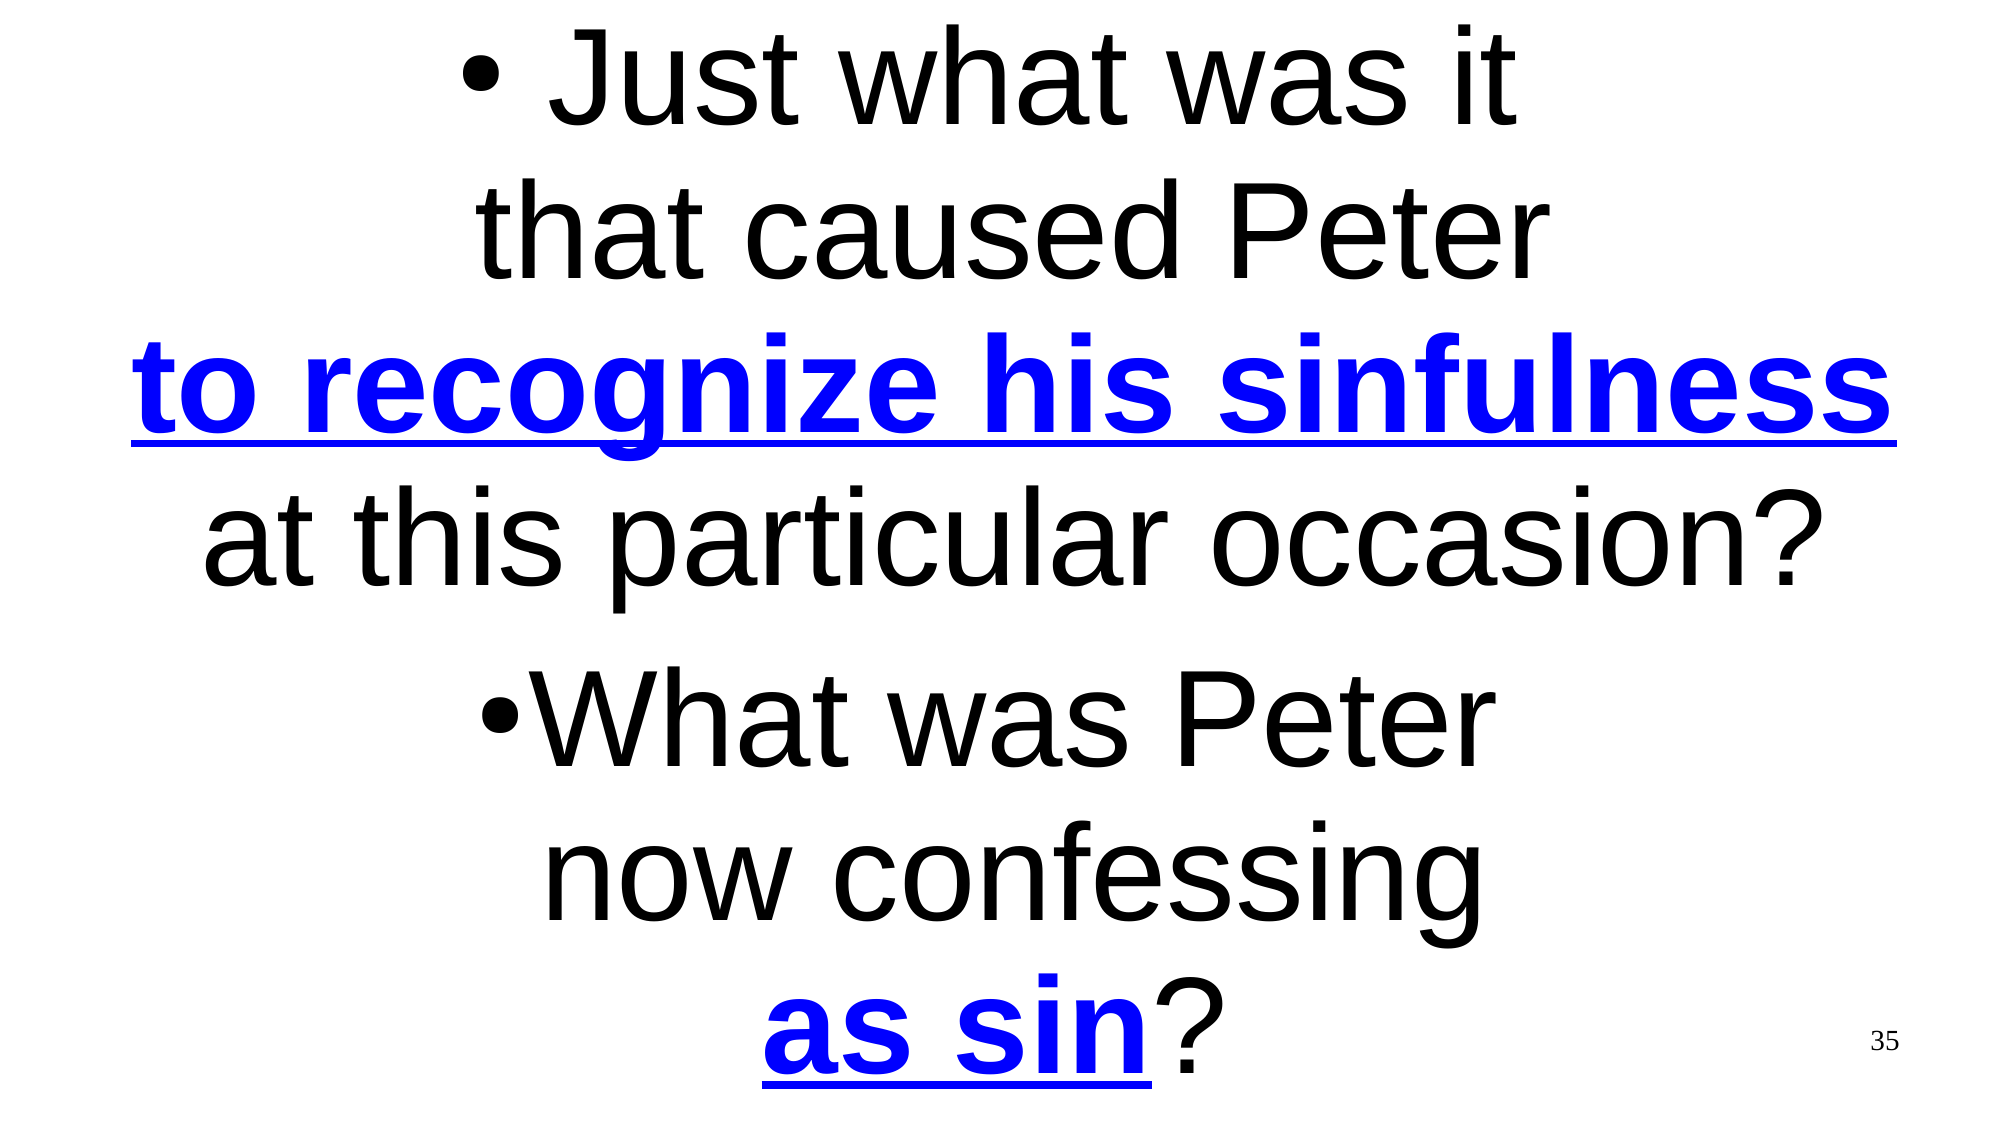

# Just what was it that caused Peter to recognize his sinfulness at this particular occasion?
What was Peter
now confessing
as sin?
35